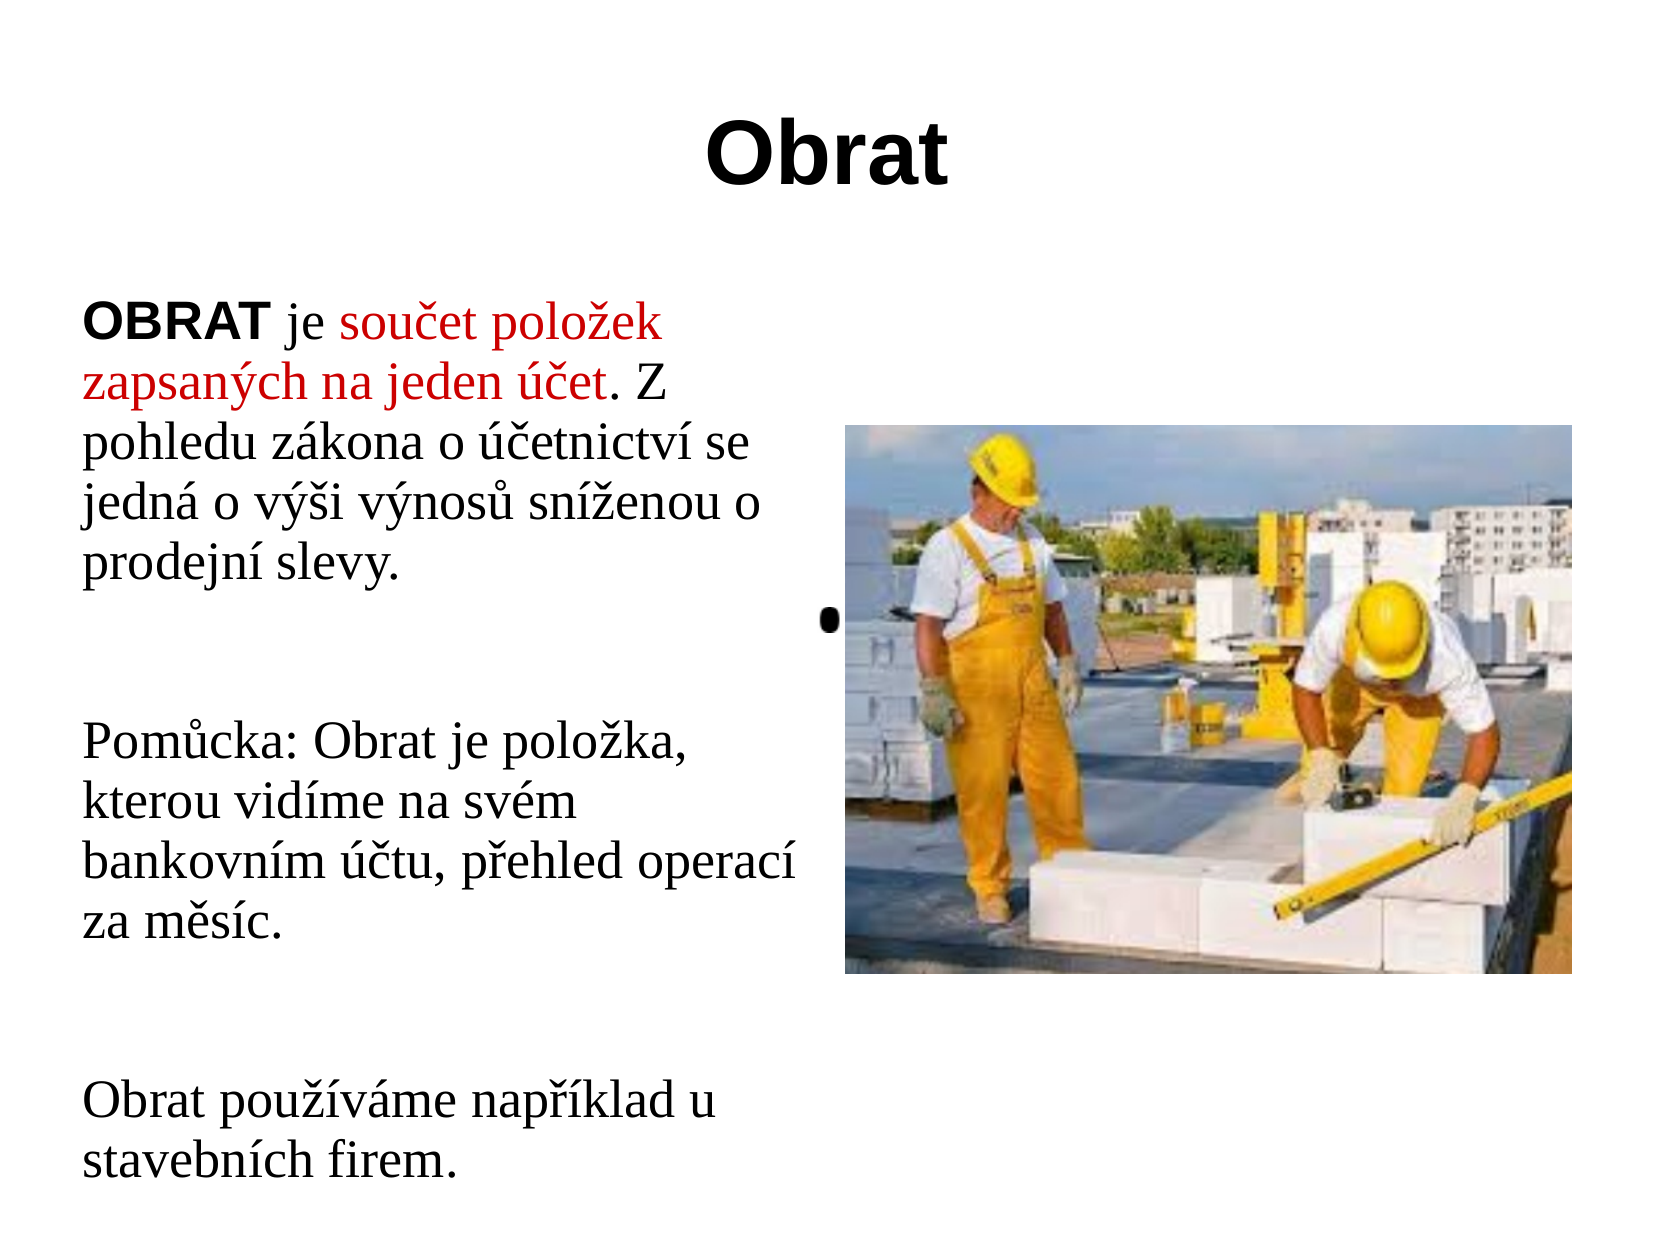

# Obrat
OBRAT je součet položek zapsaných na jeden účet. Z pohledu zákona o účetnictví se jedná o výši výnosů sníženou o prodejní slevy.
Pomůcka: Obrat je položka, kterou vidíme na svém bankovním účtu, přehled operací za měsíc.
Obrat používáme například u stavebních firem.